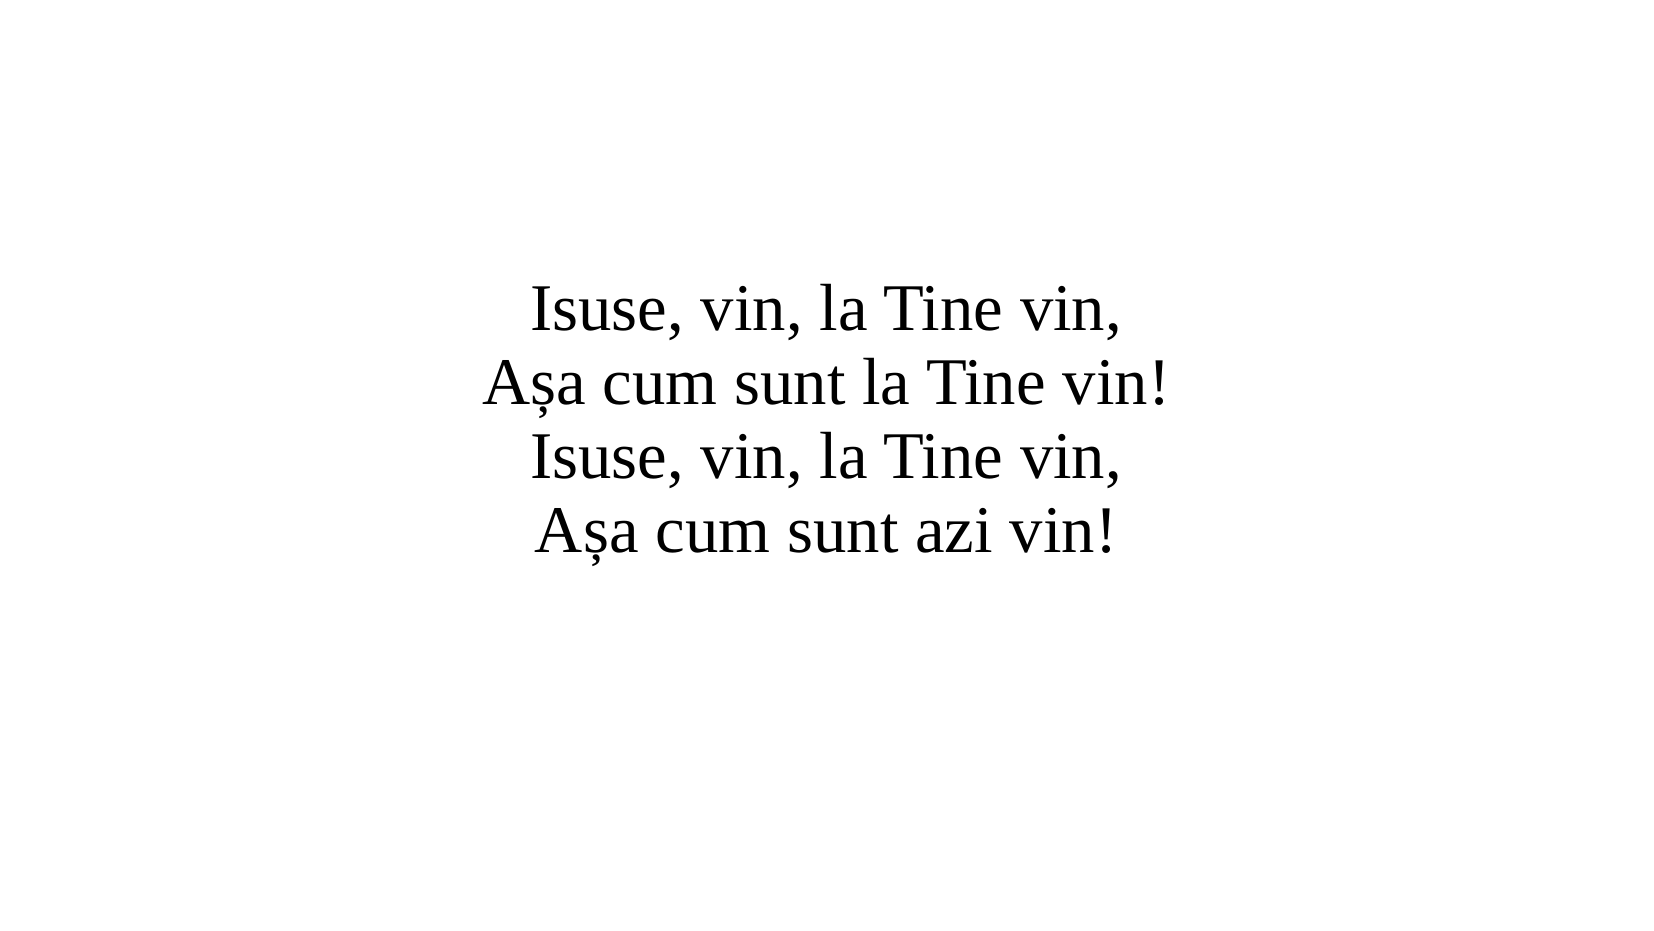

# Isuse, vin, la Tine vin,
Așa cum sunt la Tine vin!
Isuse, vin, la Tine vin,
Așa cum sunt azi vin!